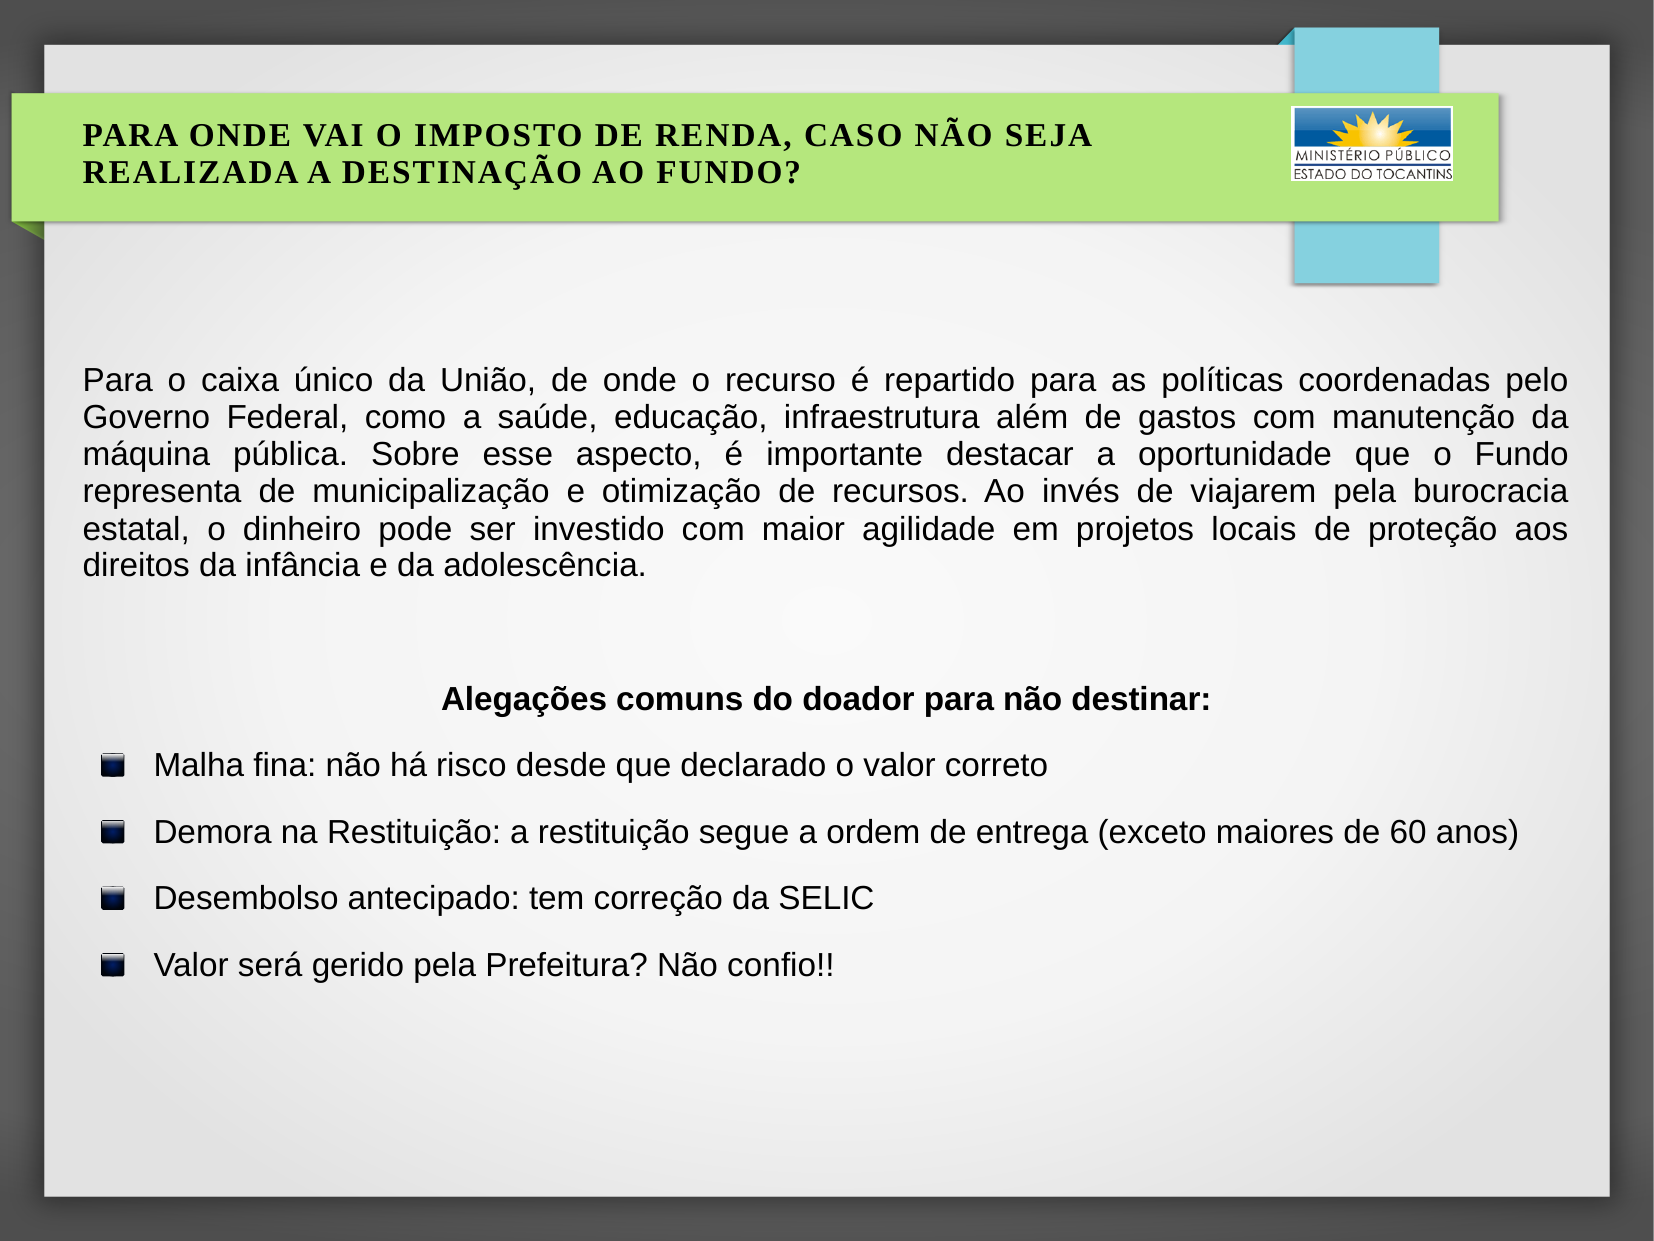

# Para onde vai o Imposto de Renda, caso não seja realizada a destinação ao Fundo?
Para o caixa único da União, de onde o recurso é repartido para as políticas coordenadas pelo Governo Federal, como a saúde, educação, infraestrutura além de gastos com manutenção da máquina pública. Sobre esse aspecto, é importante destacar a oportunidade que o Fundo representa de municipalização e otimização de recursos. Ao invés de viajarem pela burocracia estatal, o dinheiro pode ser investido com maior agilidade em projetos locais de proteção aos direitos da infância e da adolescência.
Alegações comuns do doador para não destinar:
Malha fina: não há risco desde que declarado o valor correto
Demora na Restituição: a restituição segue a ordem de entrega (exceto maiores de 60 anos)
Desembolso antecipado: tem correção da SELIC
Valor será gerido pela Prefeitura? Não confio!!